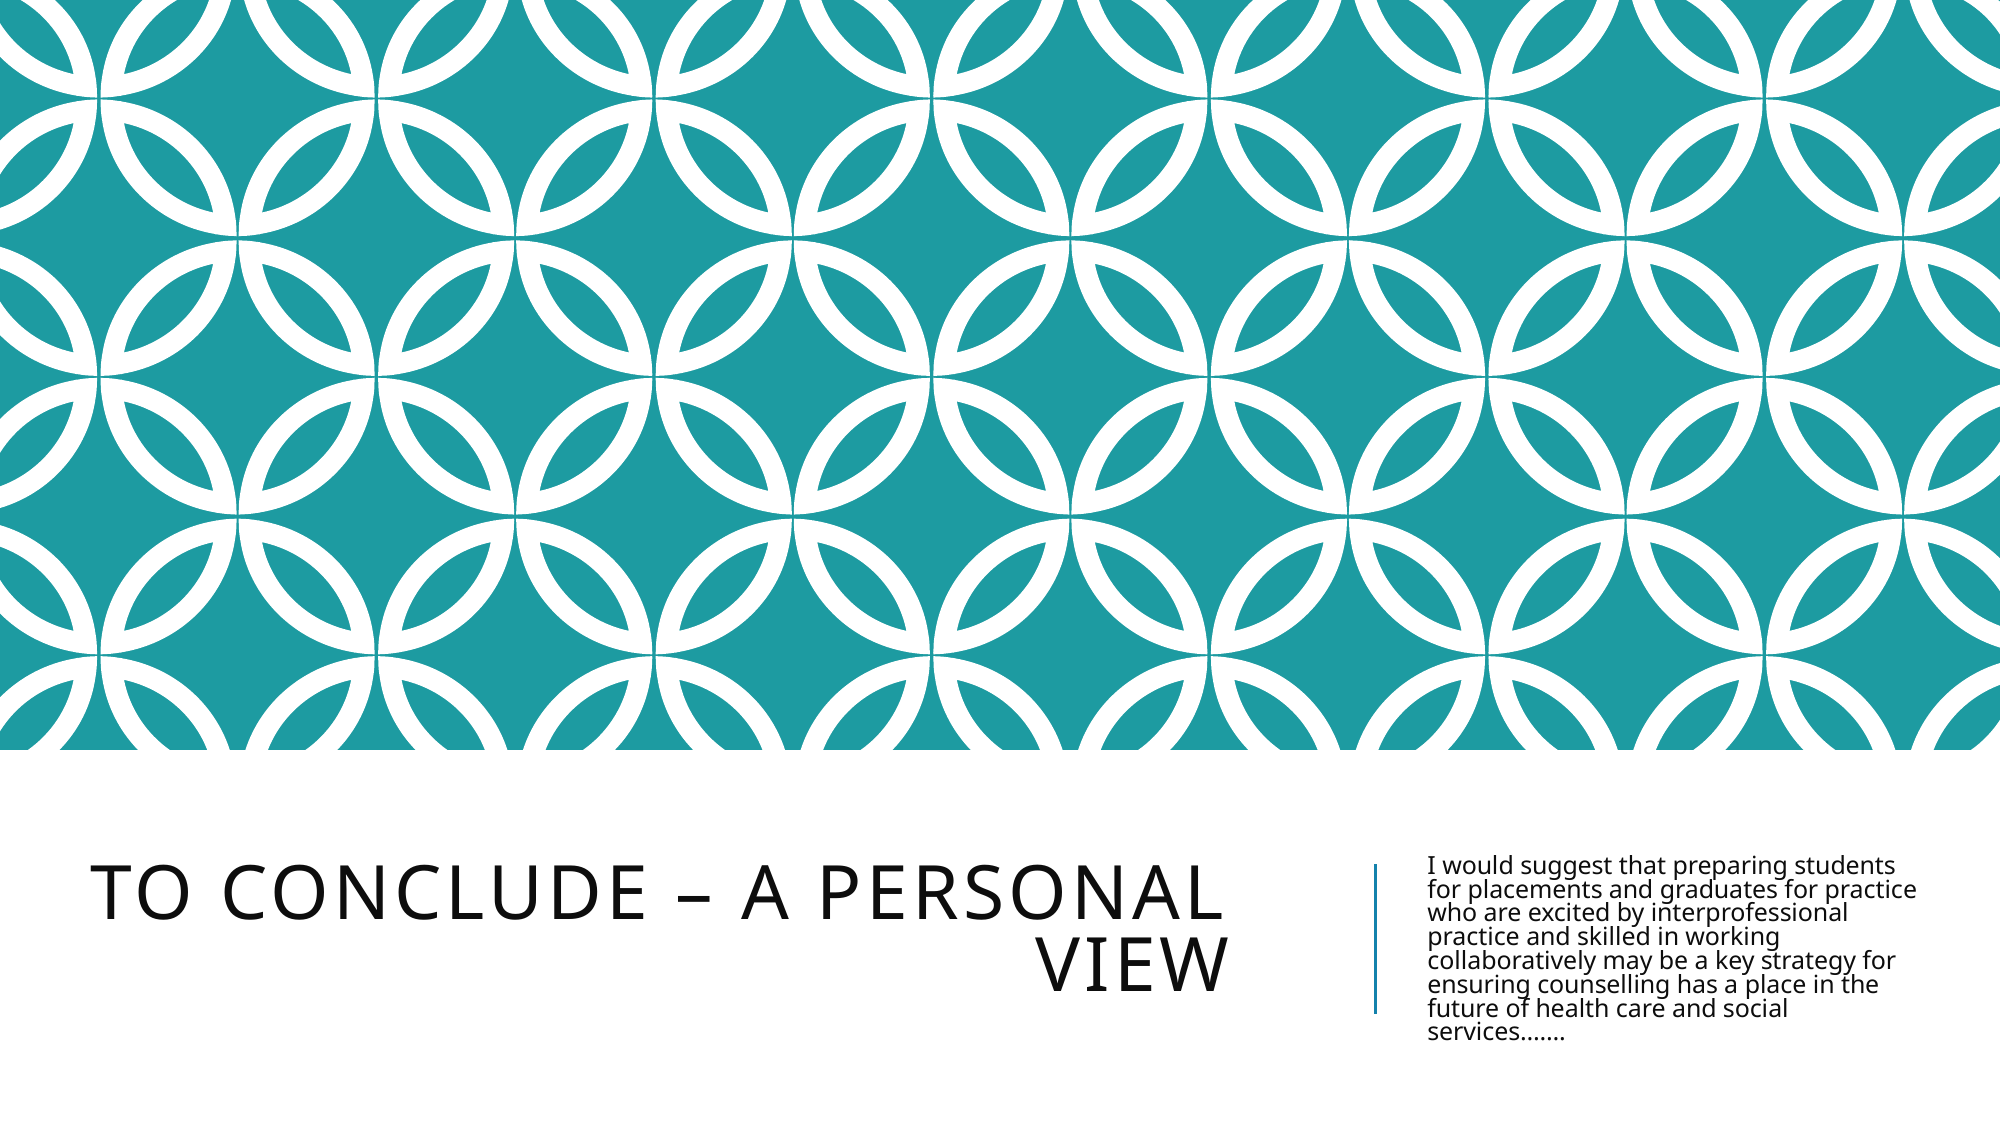

# To conclude – a personal view
I would suggest that preparing students for placements and graduates for practice who are excited by interprofessional practice and skilled in working collaboratively may be a key strategy for ensuring counselling has a place in the future of health care and social services…….